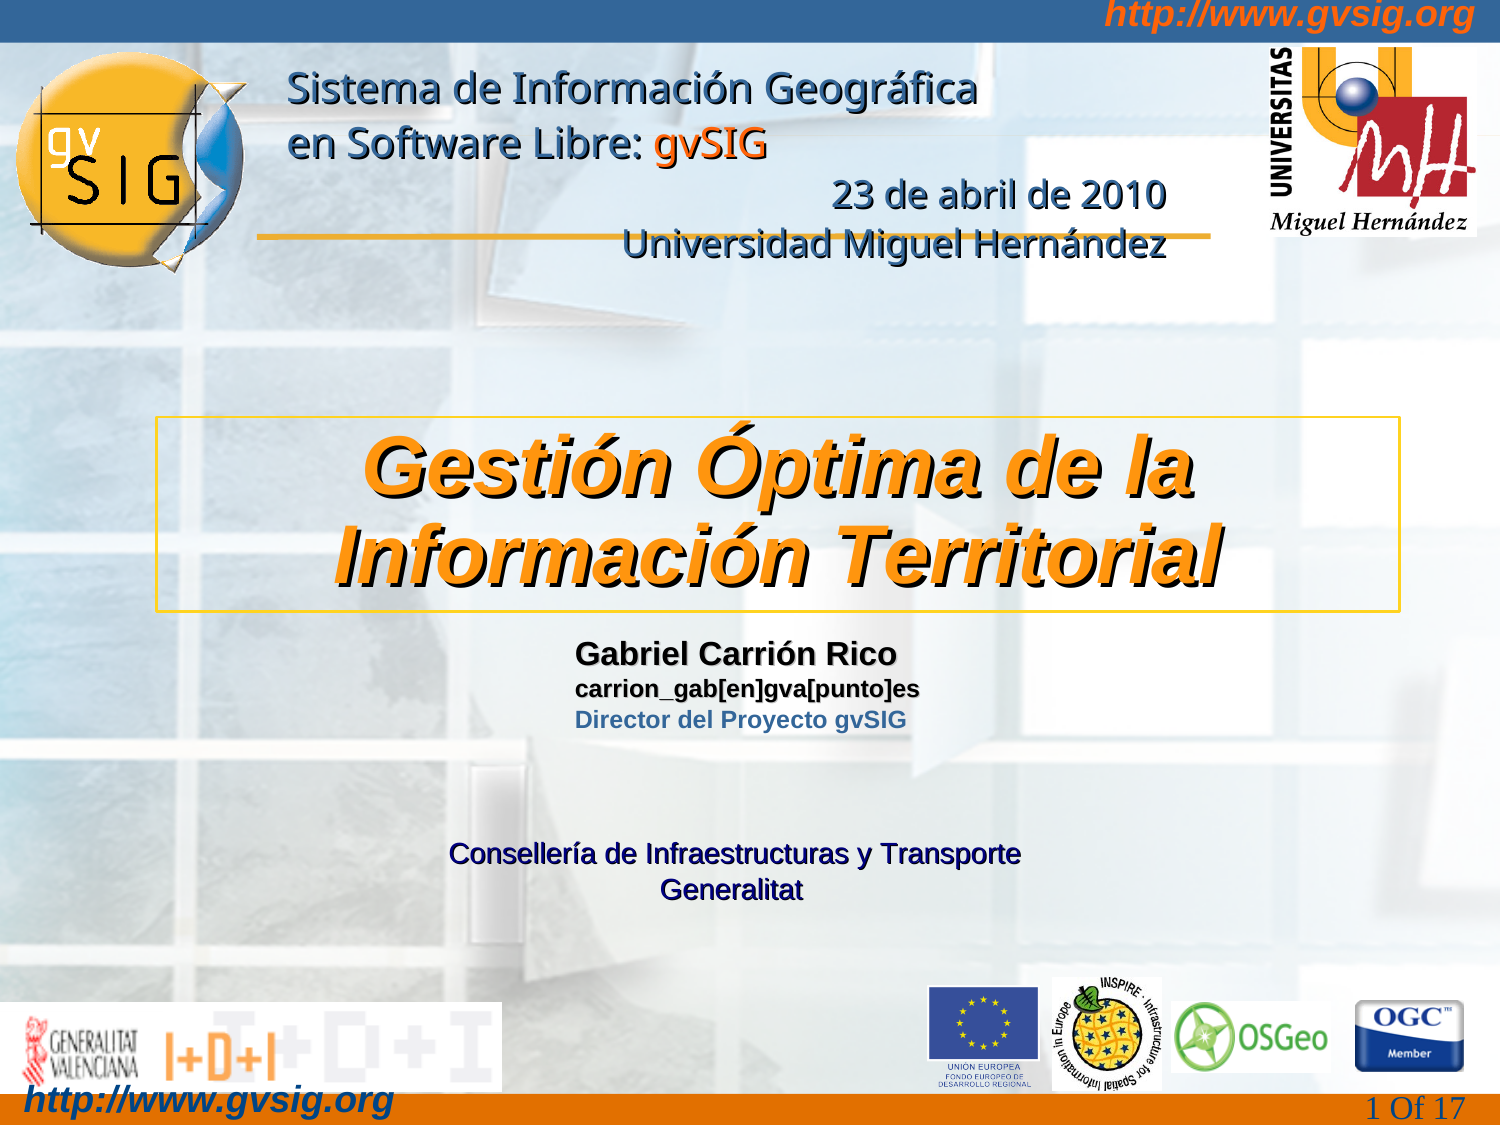

Sistema de Información Geográfica
en Software Libre: gvSIG
23 de abril de 2010
Universidad Miguel Hernández
Gestión Óptima de la Información Territorial
Gabriel Carrión Rico
carrion_gab[en]gva[punto]es
Director del Proyecto gvSIG
Consellería de Infraestructuras y Transporte
Generalitat
1